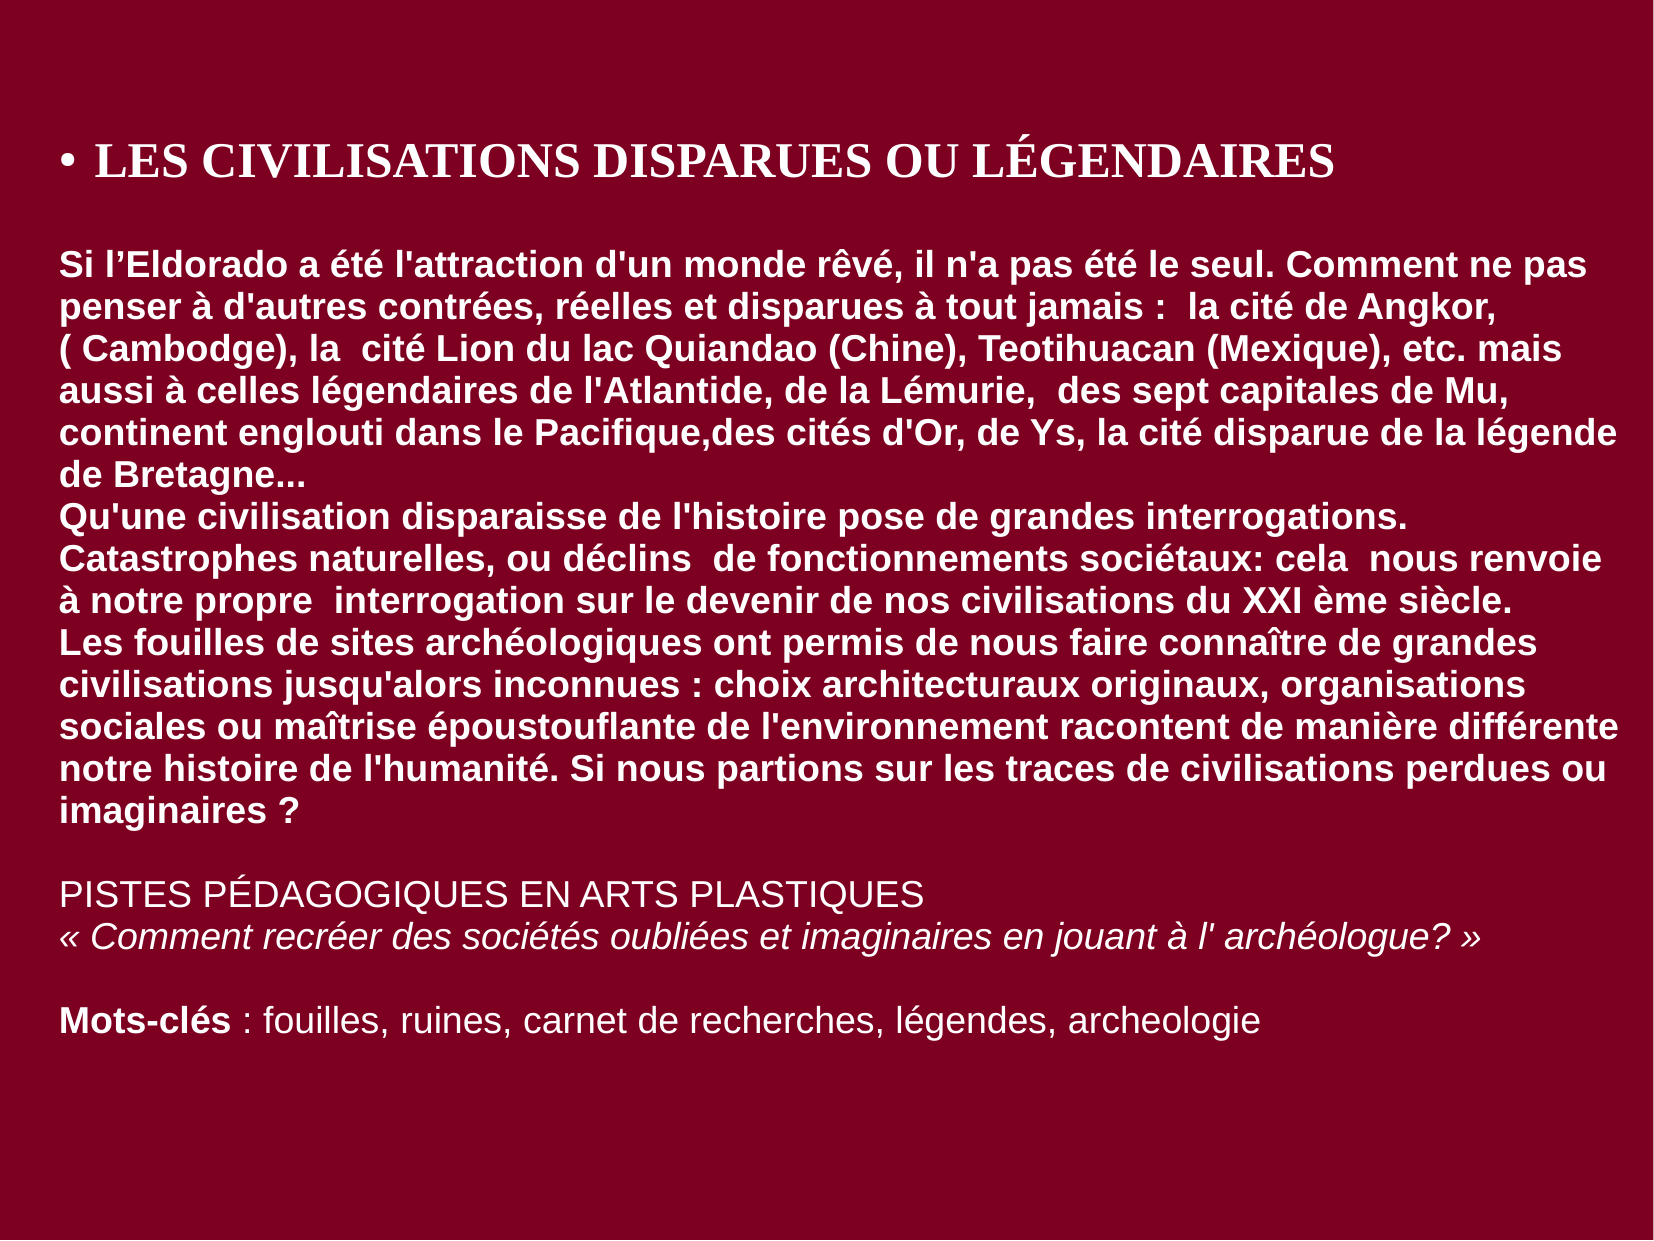

# LES CIVILISATIONS DISPARUES OU LÉGENDAIRES
Si l’Eldorado a été l'attraction d'un monde rêvé, il n'a pas été le seul. Comment ne pas penser à d'autres contrées, réelles et disparues à tout jamais : la cité de Angkor,( Cambodge), la cité Lion du lac Quiandao (Chine), Teotihuacan (Mexique), etc. mais aussi à celles légendaires de l'Atlantide, de la Lémurie, des sept capitales de Mu, continent englouti dans le Pacifique,des cités d'Or, de Ys, la cité disparue de la légende de Bretagne...
Qu'une civilisation disparaisse de l'histoire pose de grandes interrogations. Catastrophes naturelles, ou déclins de fonctionnements sociétaux: cela nous renvoie à notre propre interrogation sur le devenir de nos civilisations du XXI ème siècle.
Les fouilles de sites archéologiques ont permis de nous faire connaître de grandes civilisations jusqu'alors inconnues : choix architecturaux originaux, organisations sociales ou maîtrise époustouflante de l'environnement racontent de manière différente notre histoire de l'humanité. Si nous partions sur les traces de civilisations perdues ou imaginaires ?
PISTES PÉDAGOGIQUES EN ARTS PLASTIQUES
« Comment recréer des sociétés oubliées et imaginaires en jouant à l' archéologue? »
Mots-clés : fouilles, ruines, carnet de recherches, légendes, archeologie